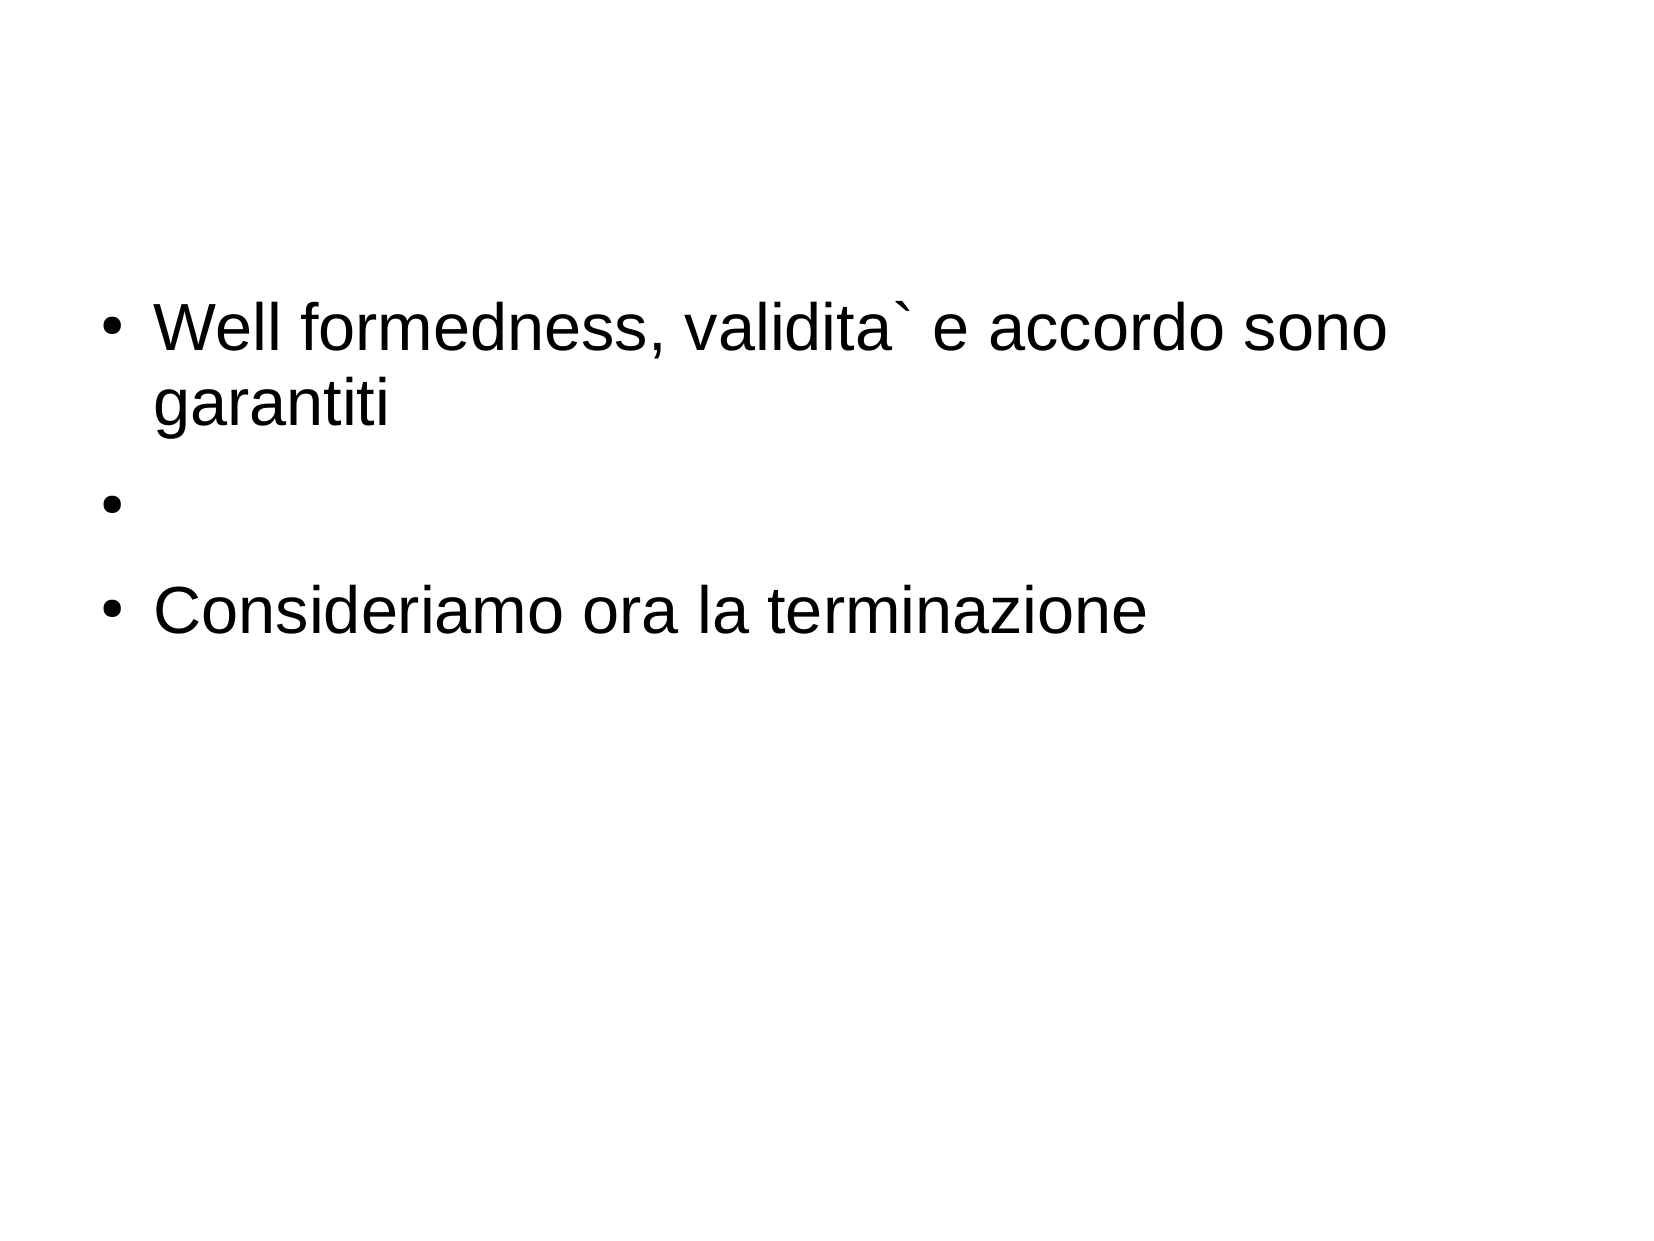

#
Well formedness, validita` e accordo sono garantiti
Consideriamo ora la terminazione